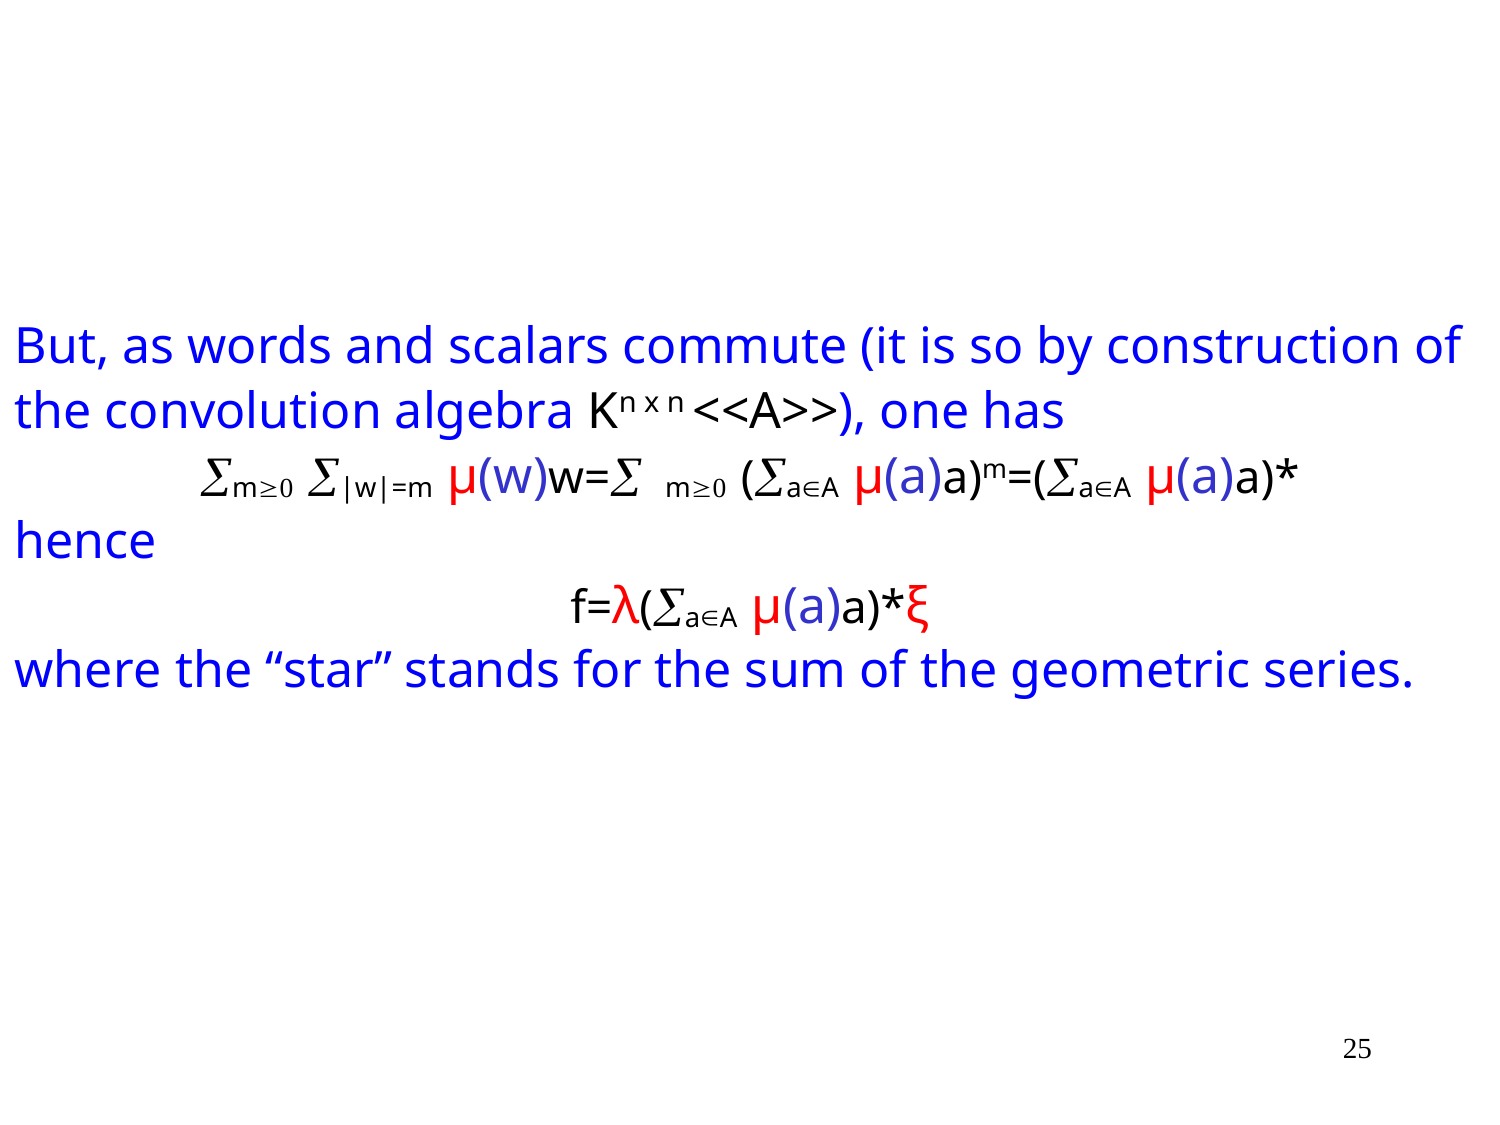

But, as words and scalars commute (it is so by construction of the convolution algebra Kn x n <<A>>), one has
m0 |w|=m μ(w)w= m0 (aA μ(a)a)m=(aA μ(a)a)*
hence
f=λ(aA μ(a)a)*ξ
where the “star” stands for the sum of the geometric series.
25